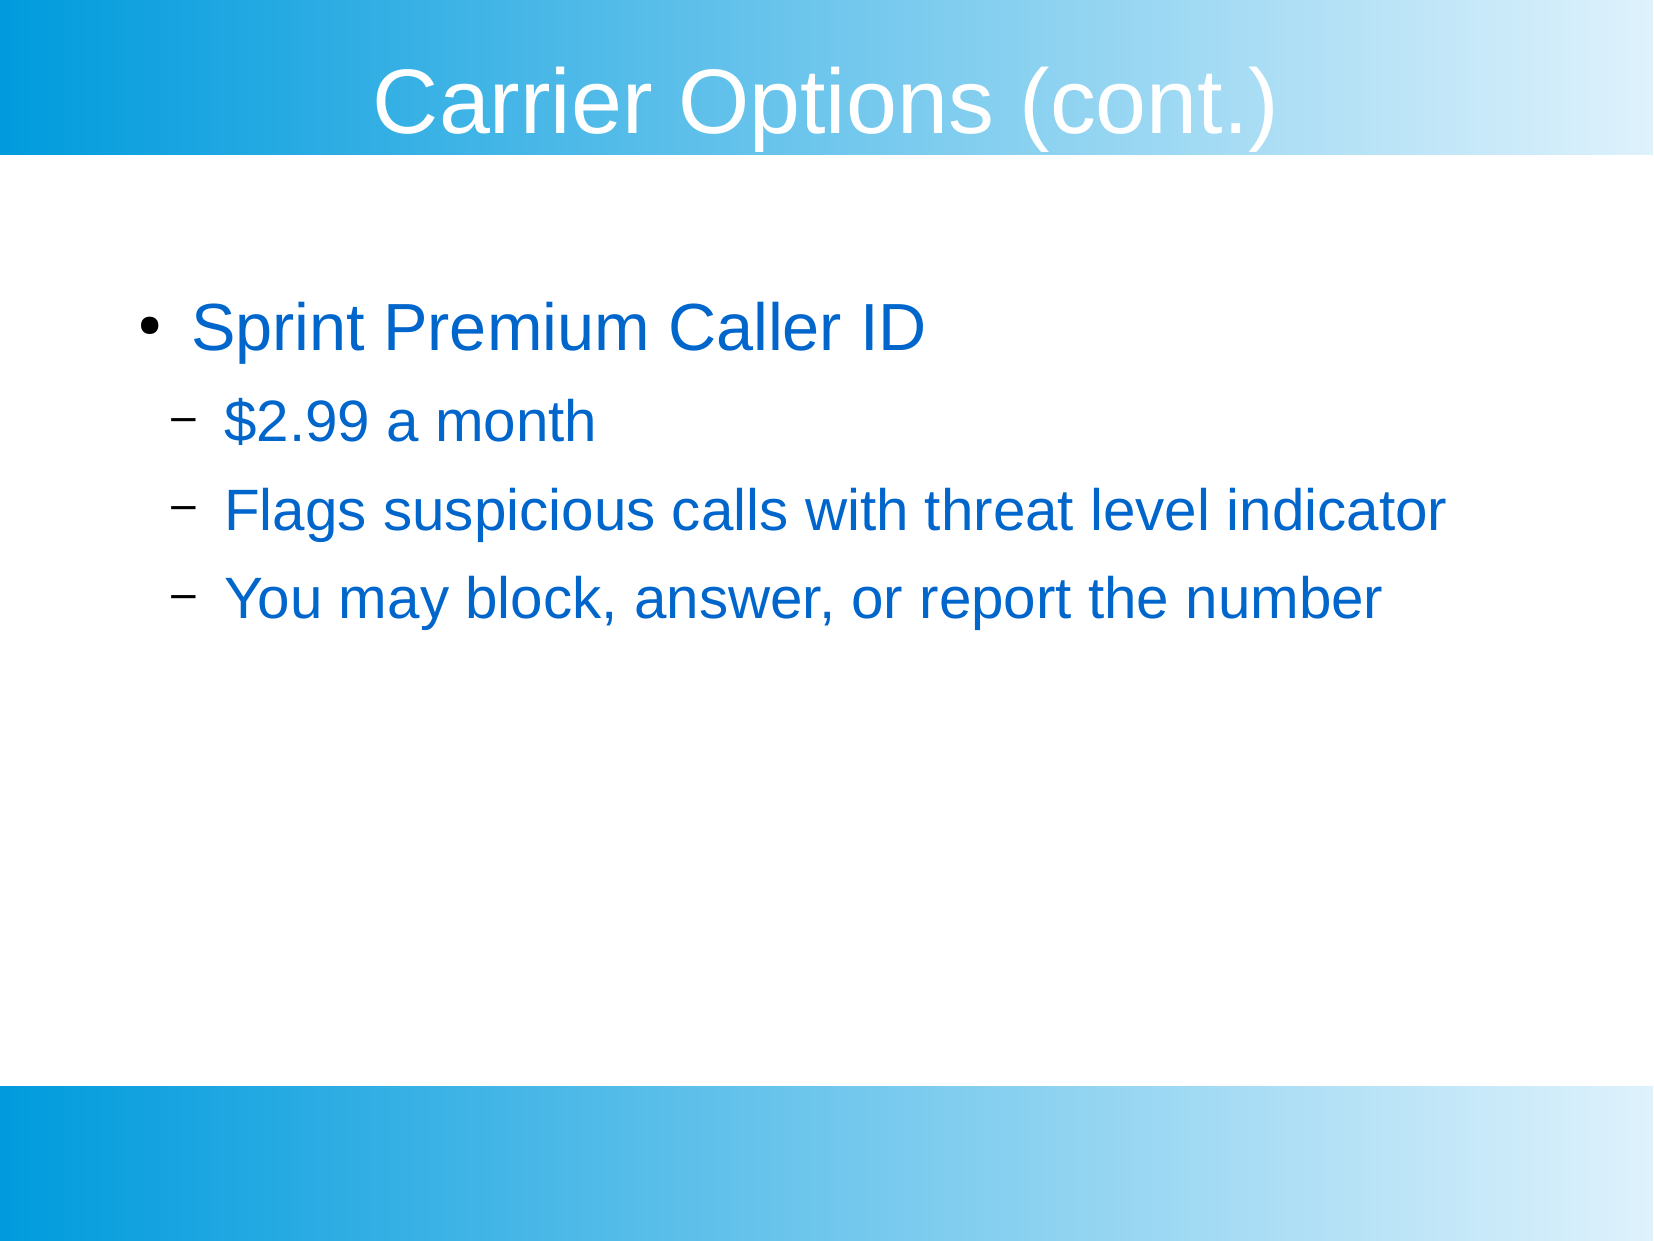

# Carrier Options (cont.)
Sprint Premium Caller ID
$2.99 a month
Flags suspicious calls with threat level indicator
You may block, answer, or report the number